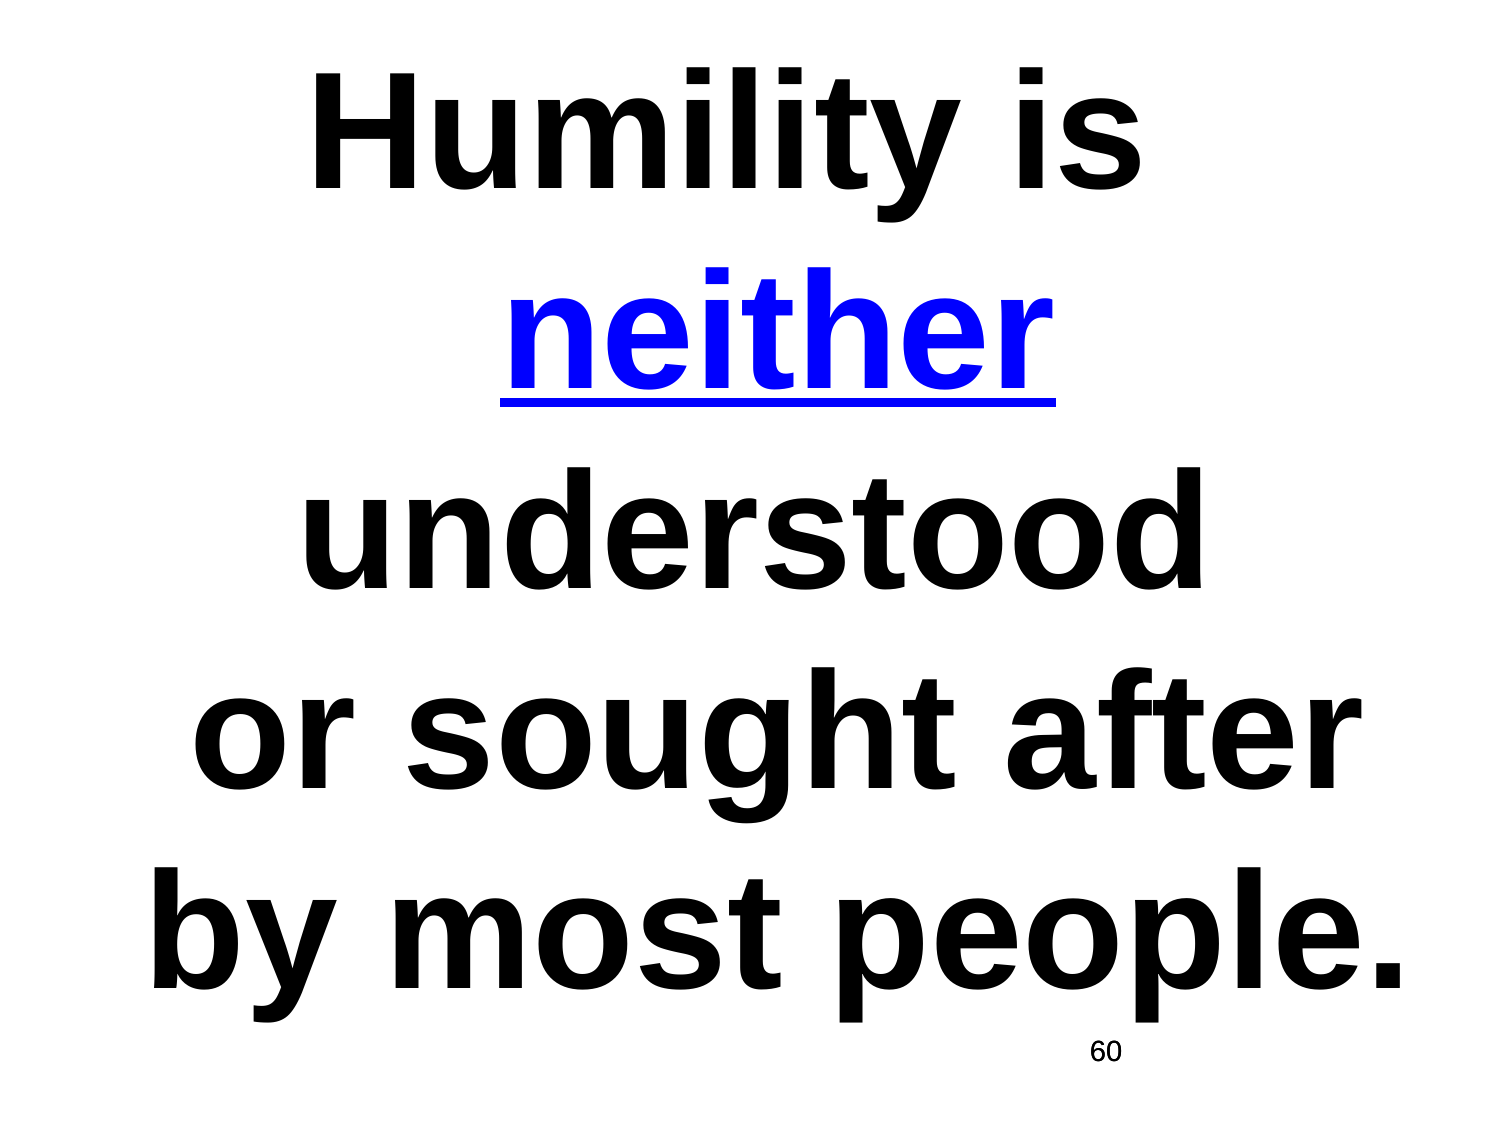

Humility is
neither understood
or sought after by most people.
60